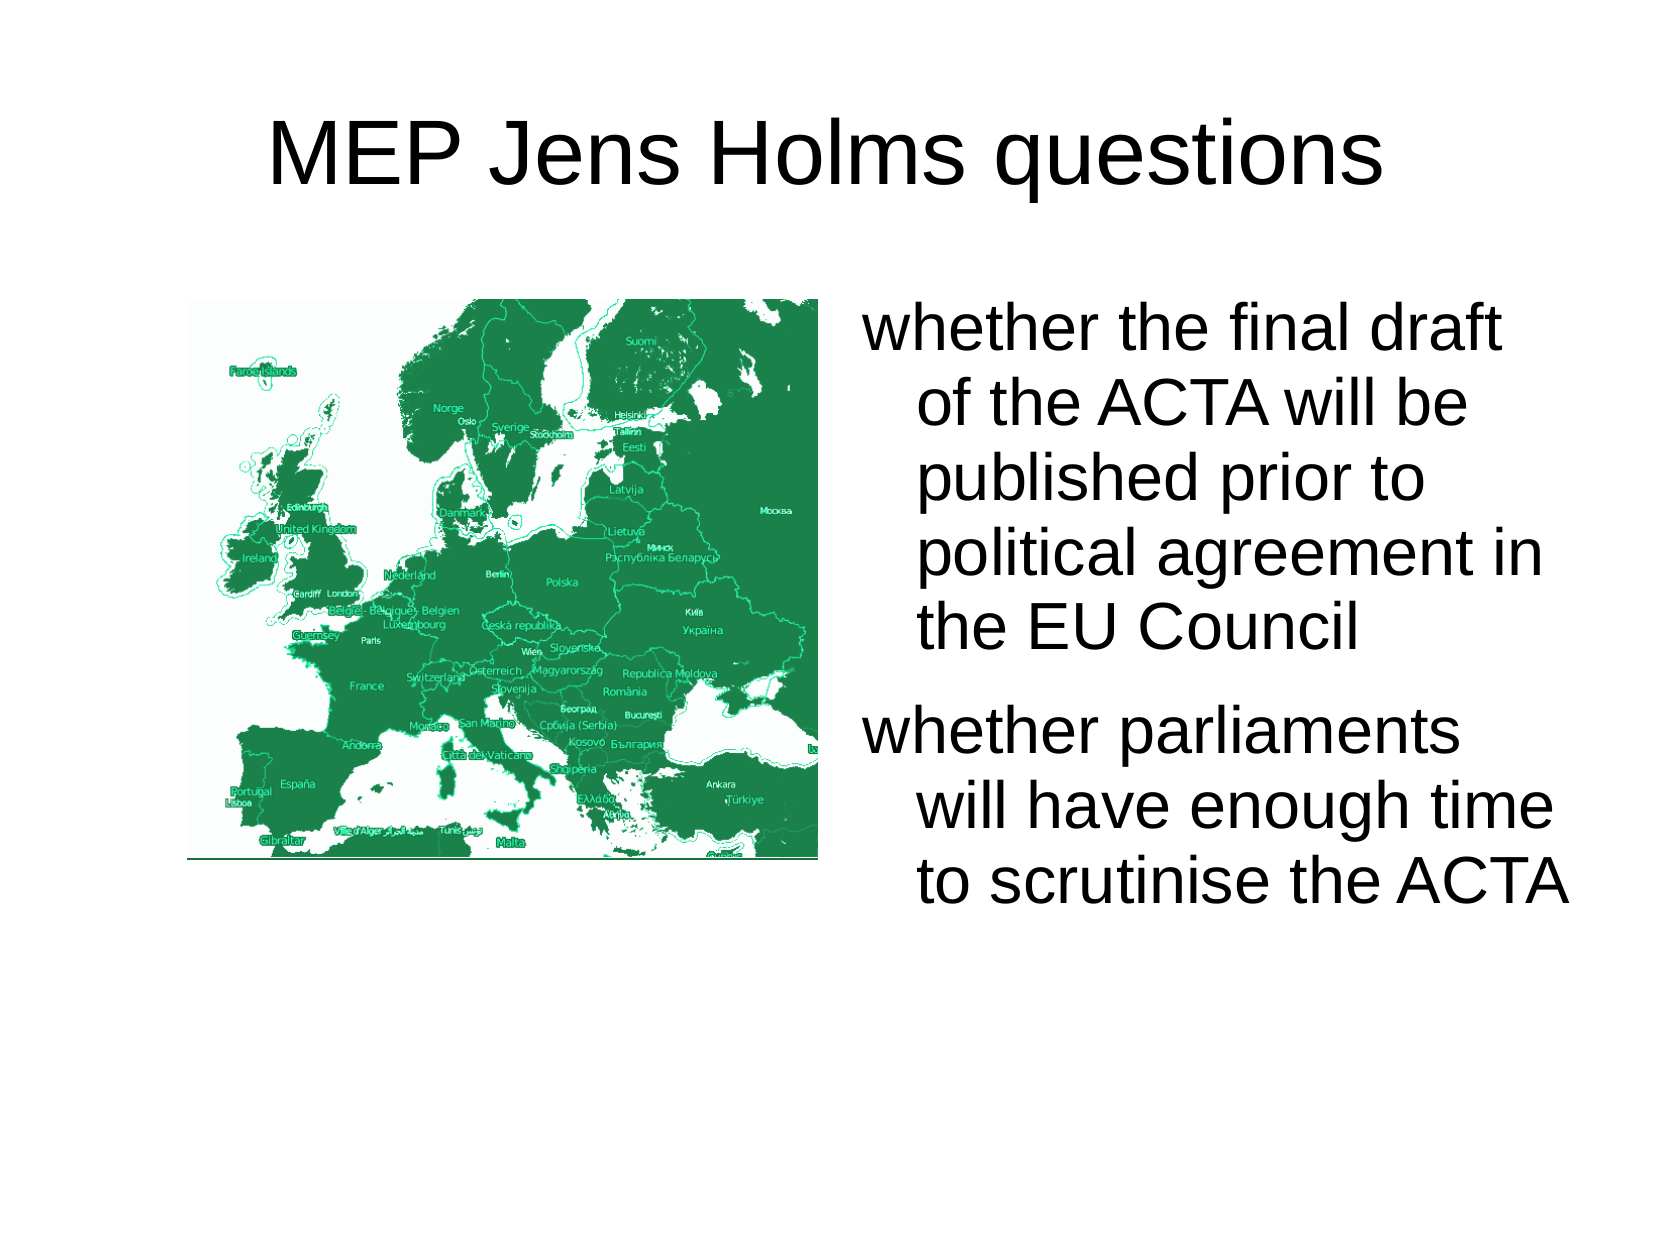

# MEP Jens Holms questions
whether the final draft of the ACTA will be published prior to political agreement in the EU Council
whether parliaments will have enough time to scrutinise the ACTA